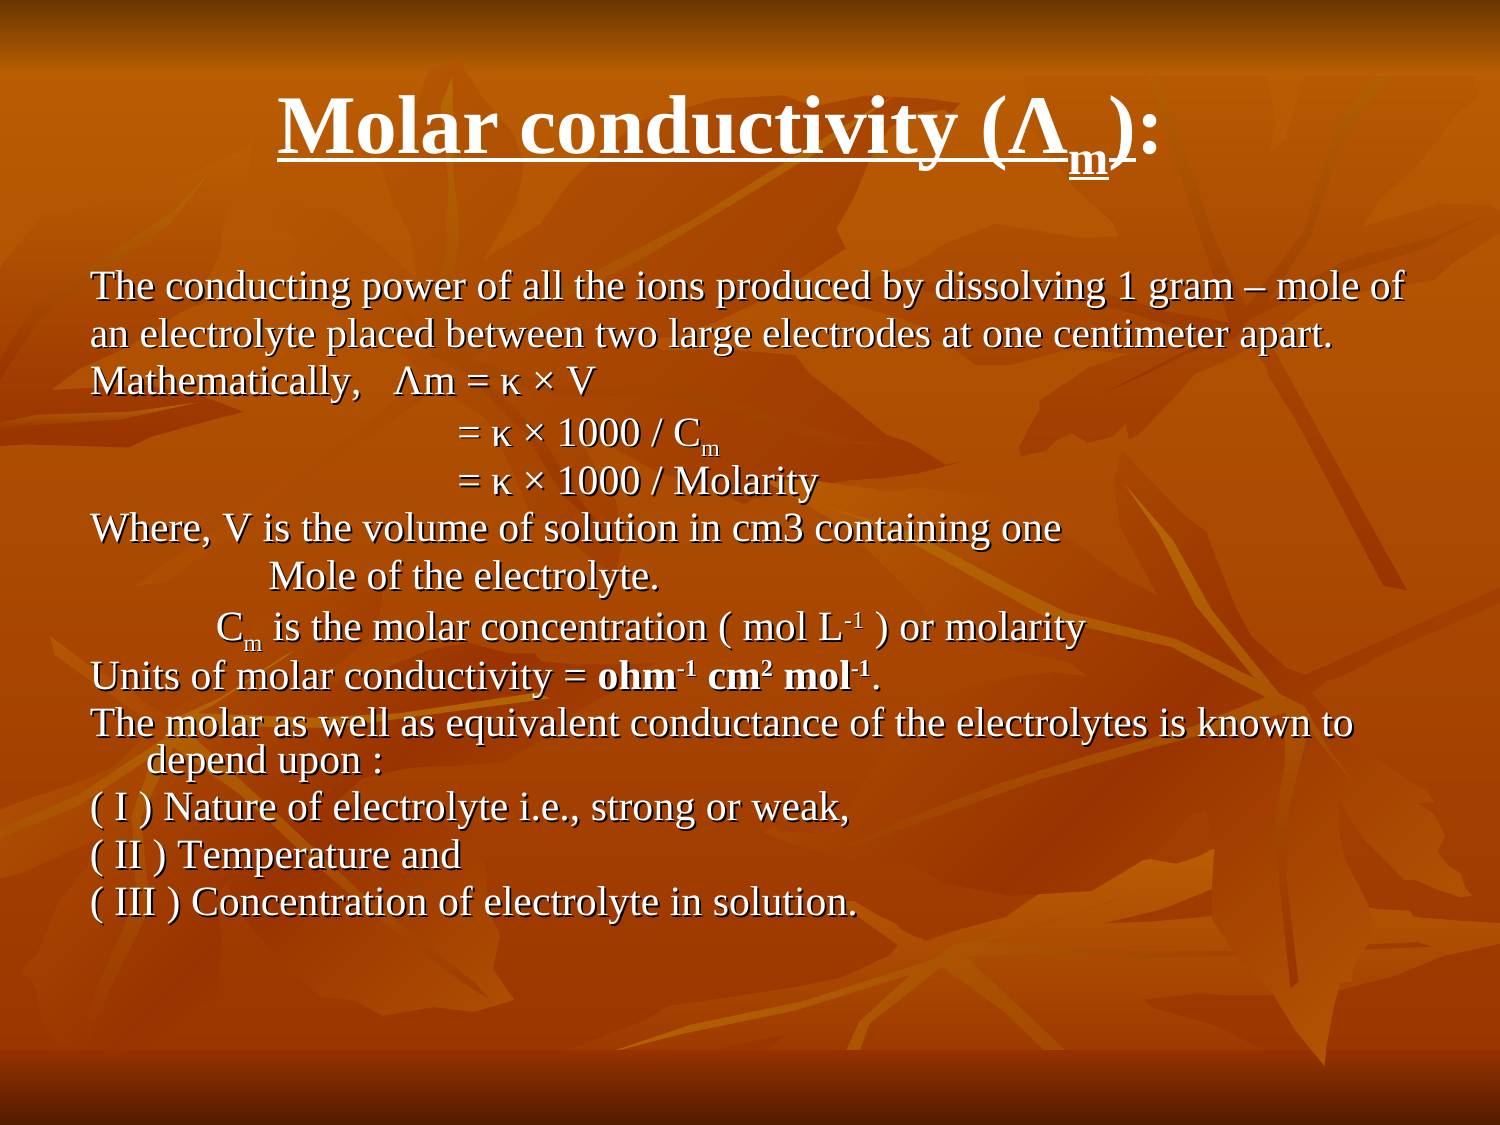

Molar conductivity (Λm):
# The conducting power of all the ions produced by dissolving 1 gram – mole of
an electrolyte placed between two large electrodes at one centimeter apart.
Mathematically, Λm = κ × V
 = κ × 1000 / Cm
 = κ × 1000 / Molarity
Where, V is the volume of solution in cm3 containing one
 Mole of the electrolyte.
 Cm is the molar concentration ( mol L-1 ) or molarity
Units of molar conductivity = ohm-1 cm2 mol-1.
The molar as well as equivalent conductance of the electrolytes is known to depend upon :
( I ) Nature of electrolyte i.e., strong or weak,
( II ) Temperature and
( III ) Concentration of electrolyte in solution.